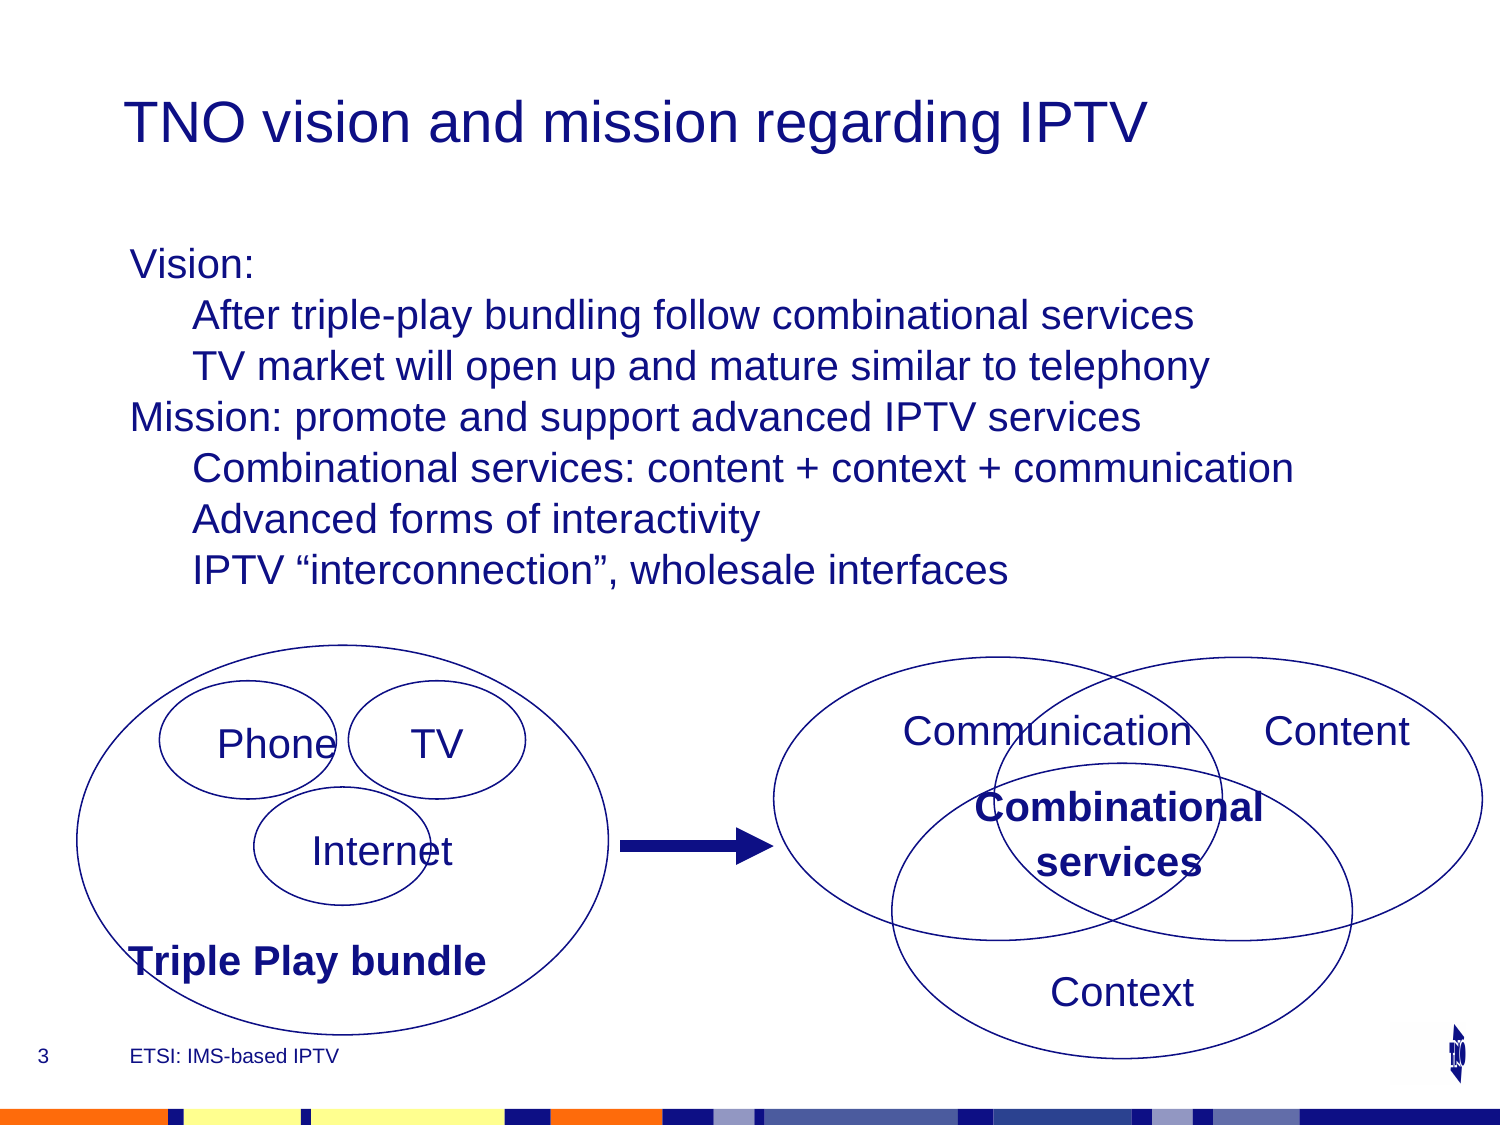

# TNO vision and mission regarding IPTV
Vision:
After triple-play bundling follow combinational services
TV market will open up and mature similar to telephony
Mission: promote and support advanced IPTV services
Combinational services: content + context + communication
Advanced forms of interactivity
IPTV “interconnection”, wholesale interfaces
Communication
Content
Phone
TV
Context
Combinational
services
Internet
Triple Play bundle
3
ETSI: IMS-based IPTV